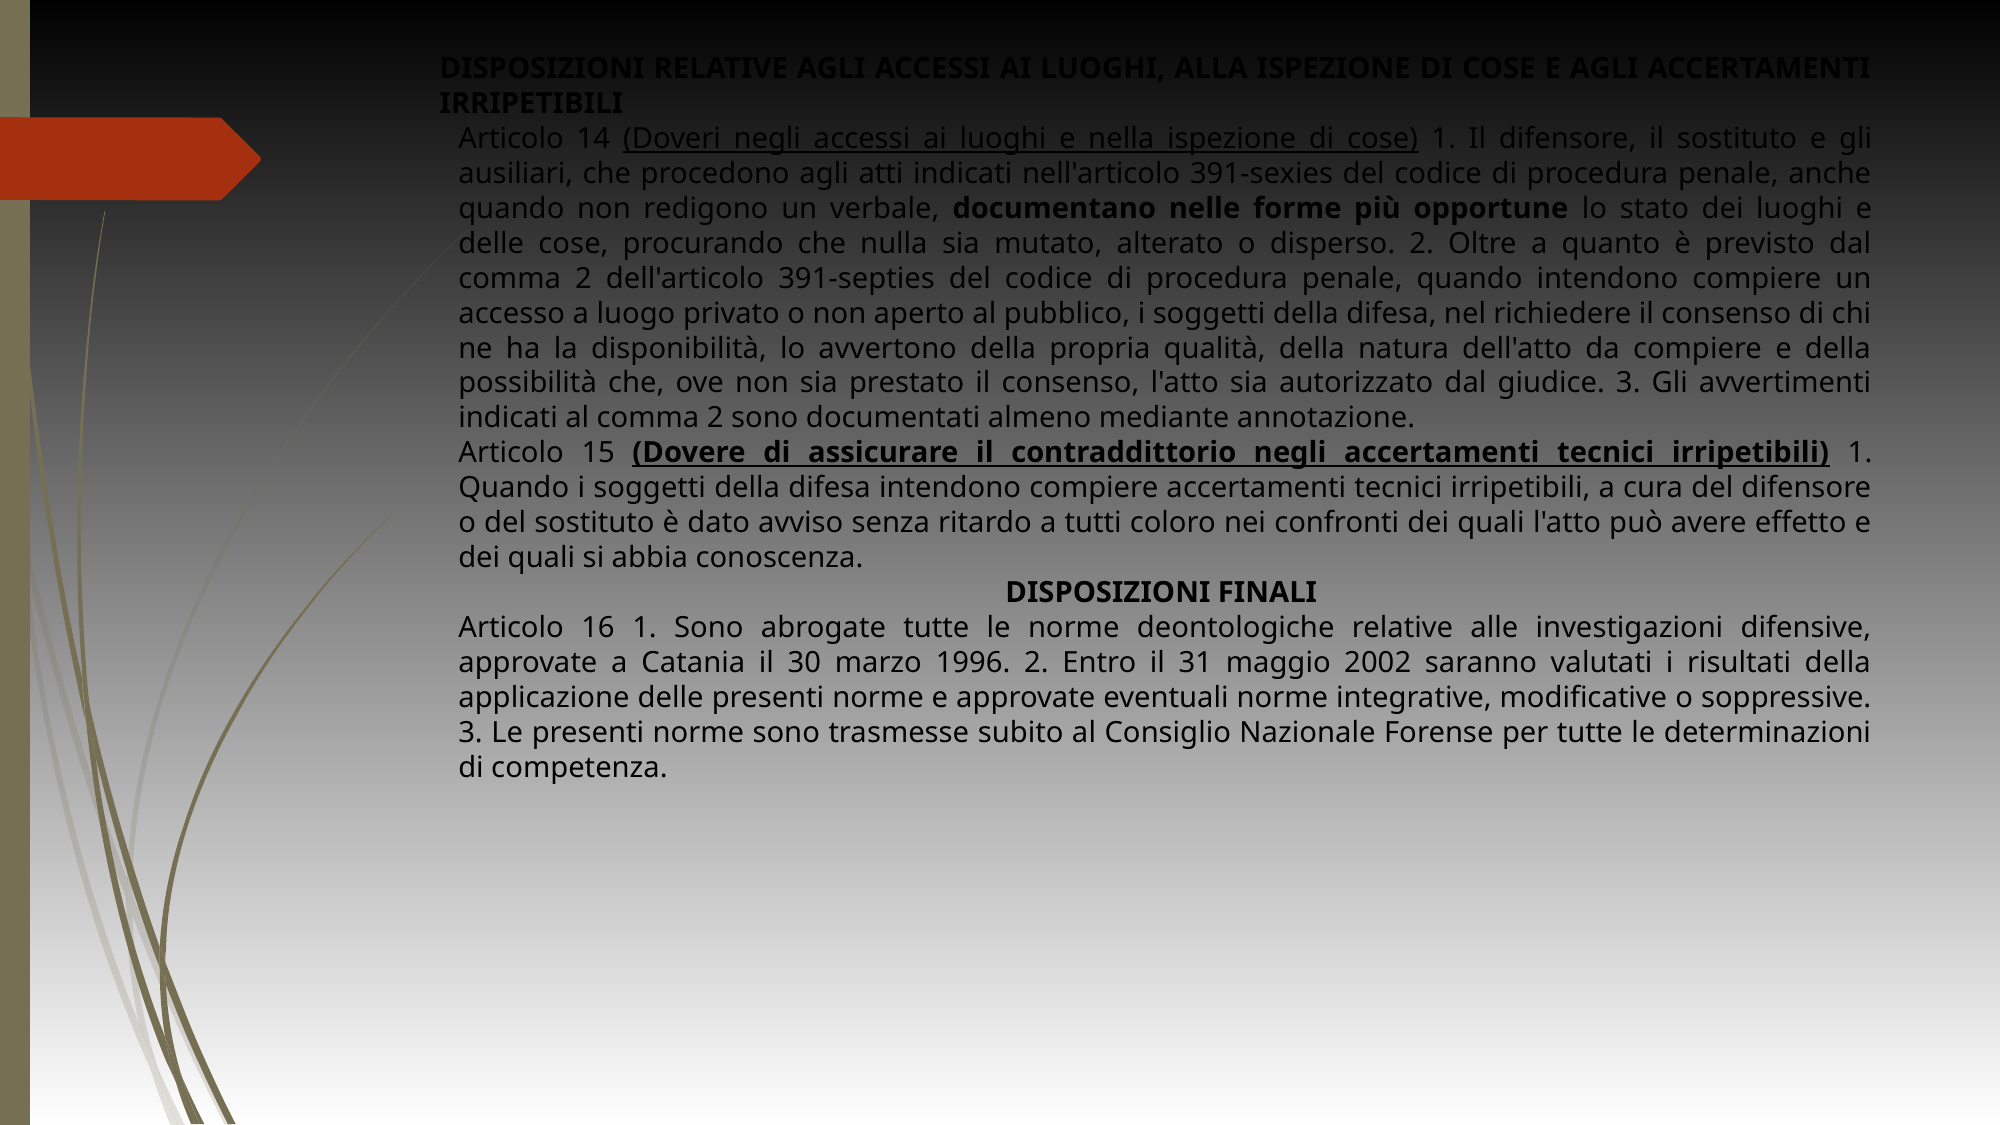

# DISPOSIZIONI RELATIVE AGLI ACCESSI AI LUOGHI, ALLA ISPEZIONE DI COSE E AGLI ACCERTAMENTI IRRIPETIBILI
Articolo 14 (Doveri negli accessi ai luoghi e nella ispezione di cose) 1. Il difensore, il sostituto e gli ausiliari, che procedono agli atti indicati nell'articolo 391-sexies del codice di procedura penale, anche quando non redigono un verbale, documentano nelle forme più opportune lo stato dei luoghi e delle cose, procurando che nulla sia mutato, alterato o disperso. 2. Oltre a quanto è previsto dal comma 2 dell'articolo 391-septies del codice di procedura penale, quando intendono compiere un accesso a luogo privato o non aperto al pubblico, i soggetti della difesa, nel richiedere il consenso di chi ne ha la disponibilità, lo avvertono della propria qualità, della natura dell'atto da compiere e della possibilità che, ove non sia prestato il consenso, l'atto sia autorizzato dal giudice. 3. Gli avvertimenti indicati al comma 2 sono documentati almeno mediante annotazione.
Articolo 15 (Dovere di assicurare il contraddittorio negli accertamenti tecnici irripetibili) 1. Quando i soggetti della difesa intendono compiere accertamenti tecnici irripetibili, a cura del difensore o del sostituto è dato avviso senza ritardo a tutti coloro nei confronti dei quali l'atto può avere effetto e dei quali si abbia conoscenza.
DISPOSIZIONI FINALI
Articolo 16 1. Sono abrogate tutte le norme deontologiche relative alle investigazioni difensive, approvate a Catania il 30 marzo 1996. 2. Entro il 31 maggio 2002 saranno valutati i risultati della applicazione delle presenti norme e approvate eventuali norme integrative, modificative o soppressive. 3. Le presenti norme sono trasmesse subito al Consiglio Nazionale Forense per tutte le determinazioni di competenza.